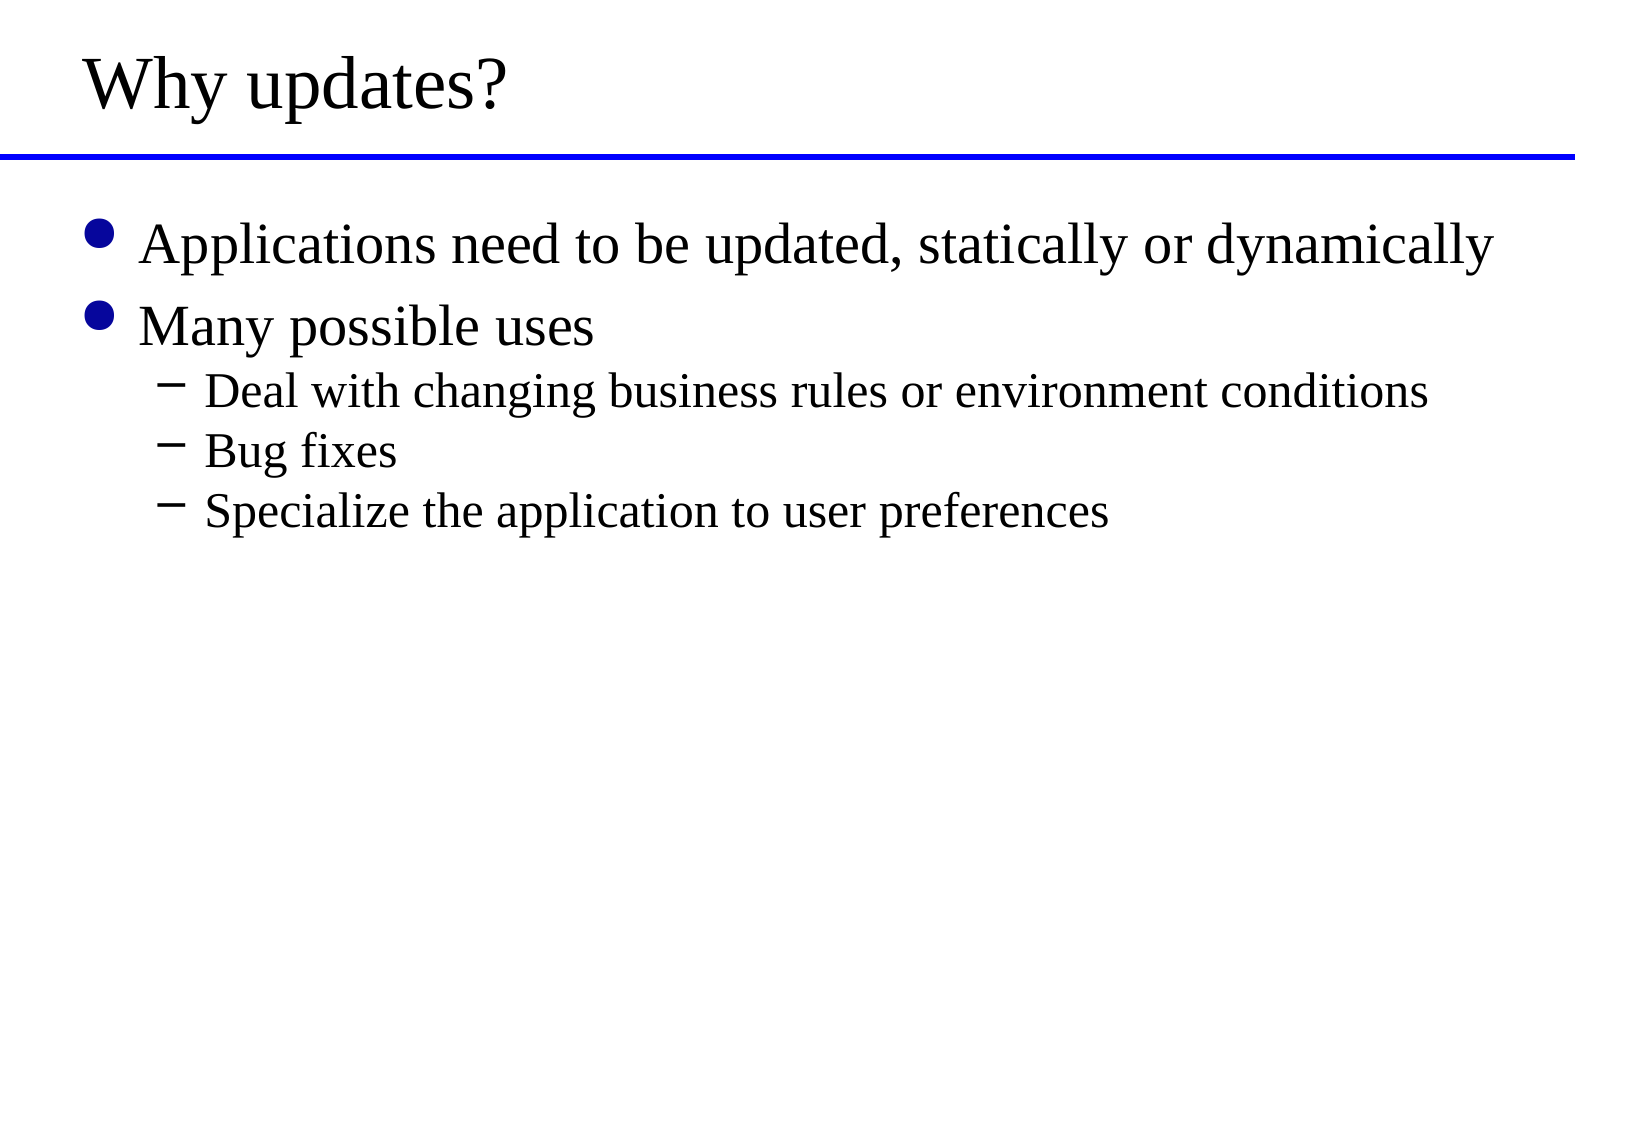

# Why updates?
Applications need to be updated, statically or dynamically
Many possible uses
Deal with changing business rules or environment conditions
Bug fixes
Specialize the application to user preferences